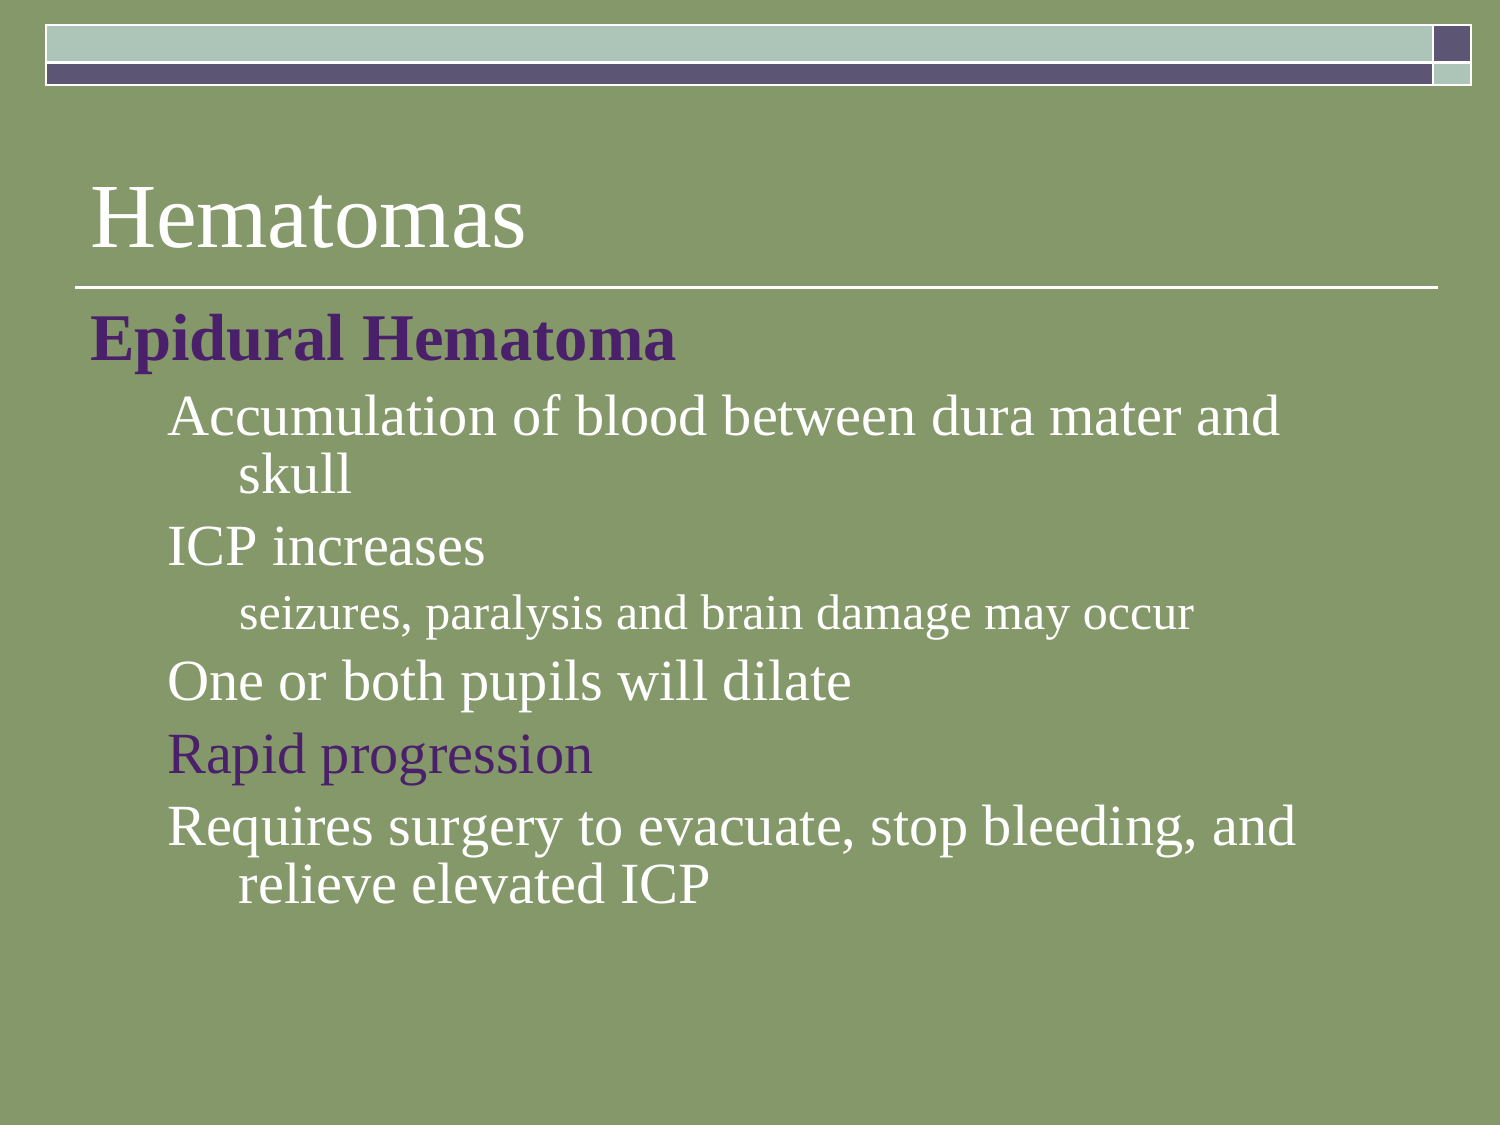

# Hematomas
Epidural Hematoma
Accumulation of blood between dura mater and skull
ICP increases
seizures, paralysis and brain damage may occur
One or both pupils will dilate
Rapid progression
Requires surgery to evacuate, stop bleeding, and relieve elevated ICP